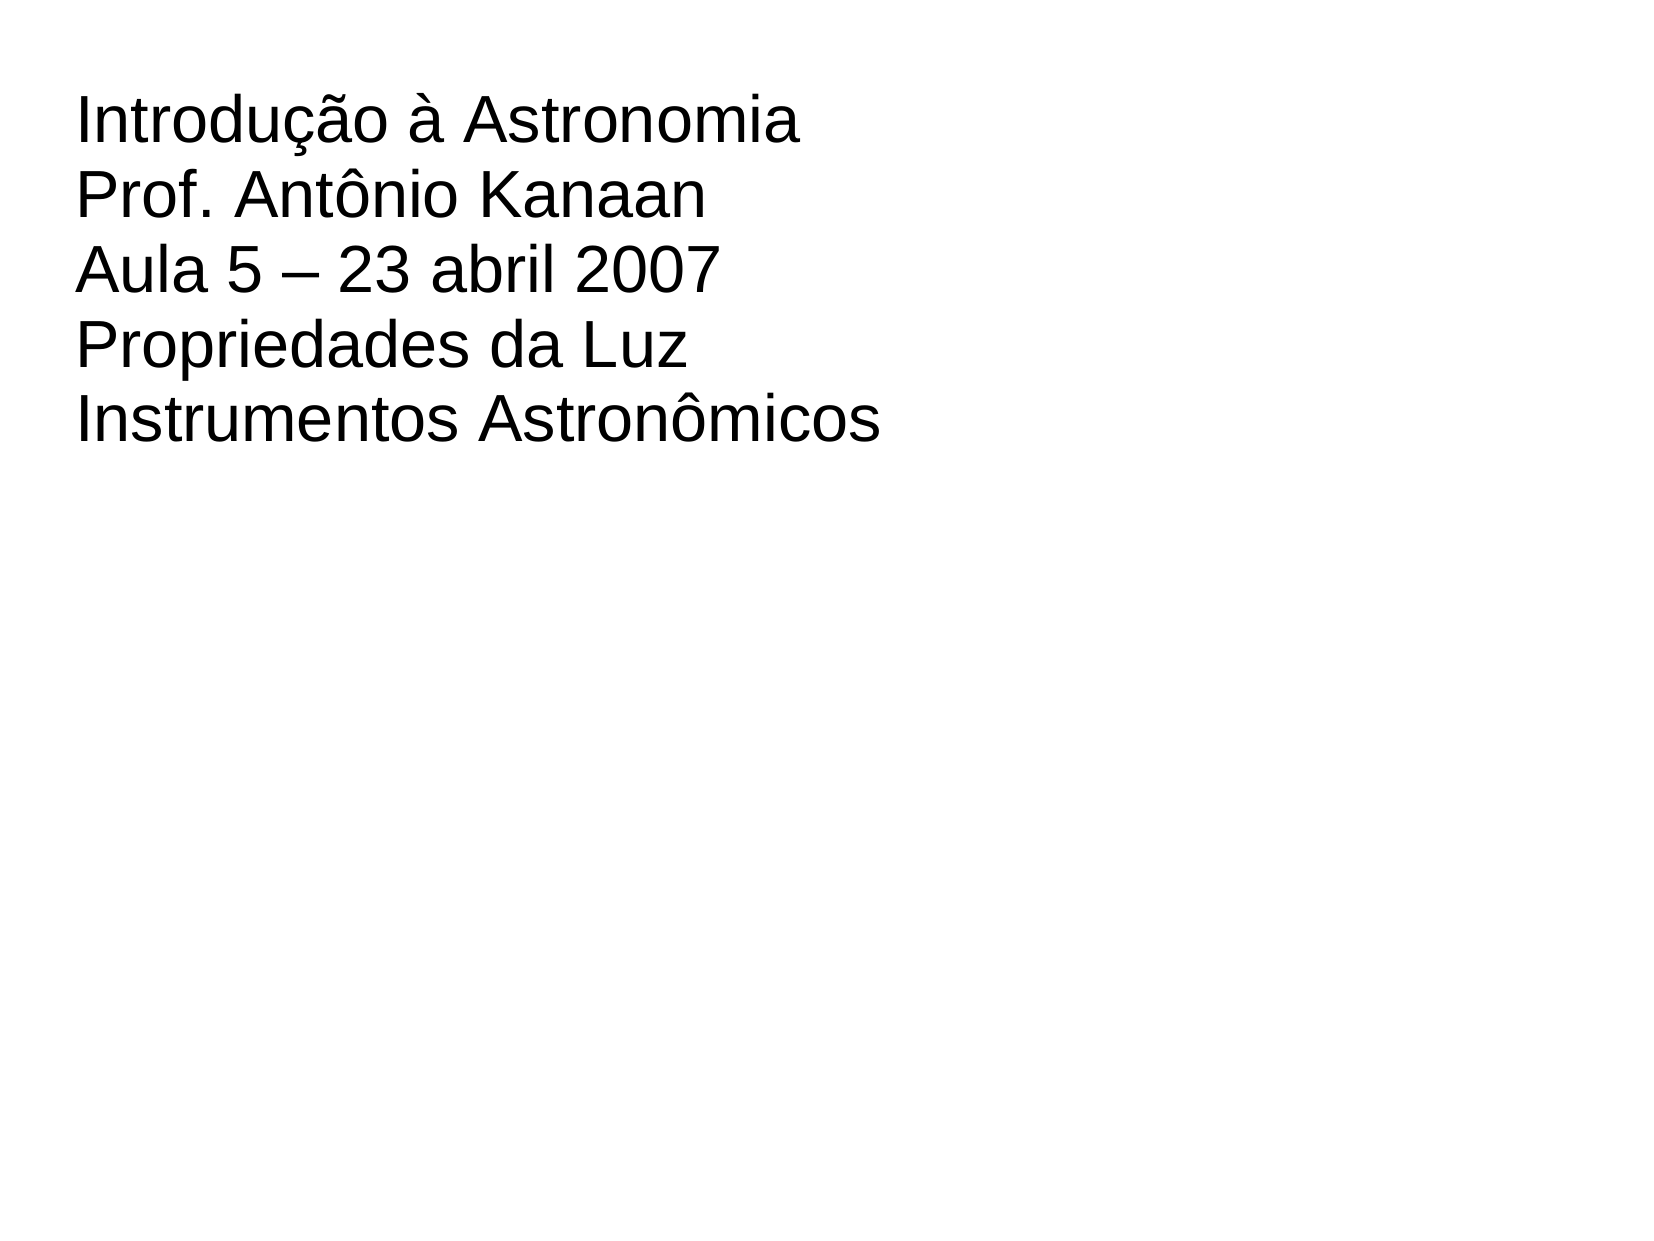

Introdução à Astronomia
Prof. Antônio Kanaan
Aula 5 – 23 abril 2007
Propriedades da Luz
Instrumentos Astronômicos